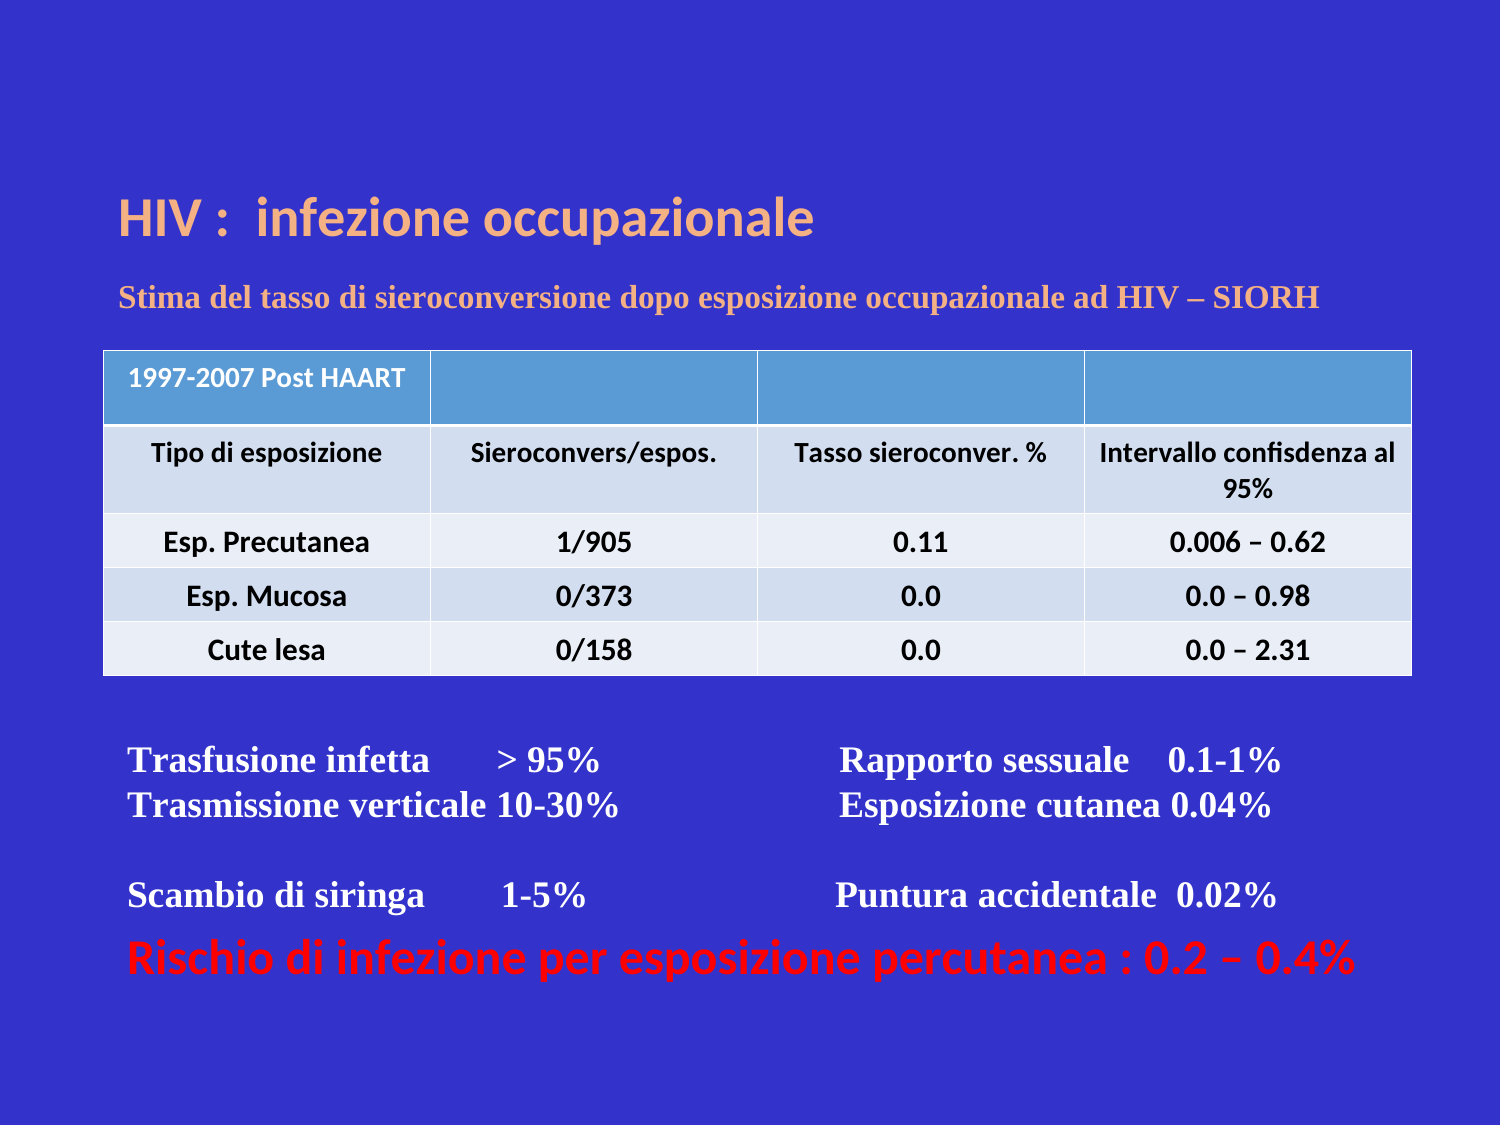

HIV : infezione occupazionale
Stima del tasso di sieroconversione dopo esposizione occupazionale ad HIV – SIORH
| 1997-2007 Post HAART | | | |
| --- | --- | --- | --- |
| Tipo di esposizione | Sieroconvers/espos. | Tasso sieroconver. % | Intervallo confisdenza al 95% |
| Esp. Precutanea | 1/905 | 0.11 | 0.006 – 0.62 |
| Esp. Mucosa | 0/373 | 0.0 | 0.0 – 0.98 |
| Cute lesa | 0/158 | 0.0 | 0.0 – 2.31 |
Trasfusione infetta > 95% Rapporto sessuale 0.1-1%
Trasmissione verticale 10-30% Esposizione cutanea 0.04%
Scambio di siringa 1-5% Puntura accidentale 0.02%
Rischio di infezione per esposizione percutanea : 0.2 – 0.4%